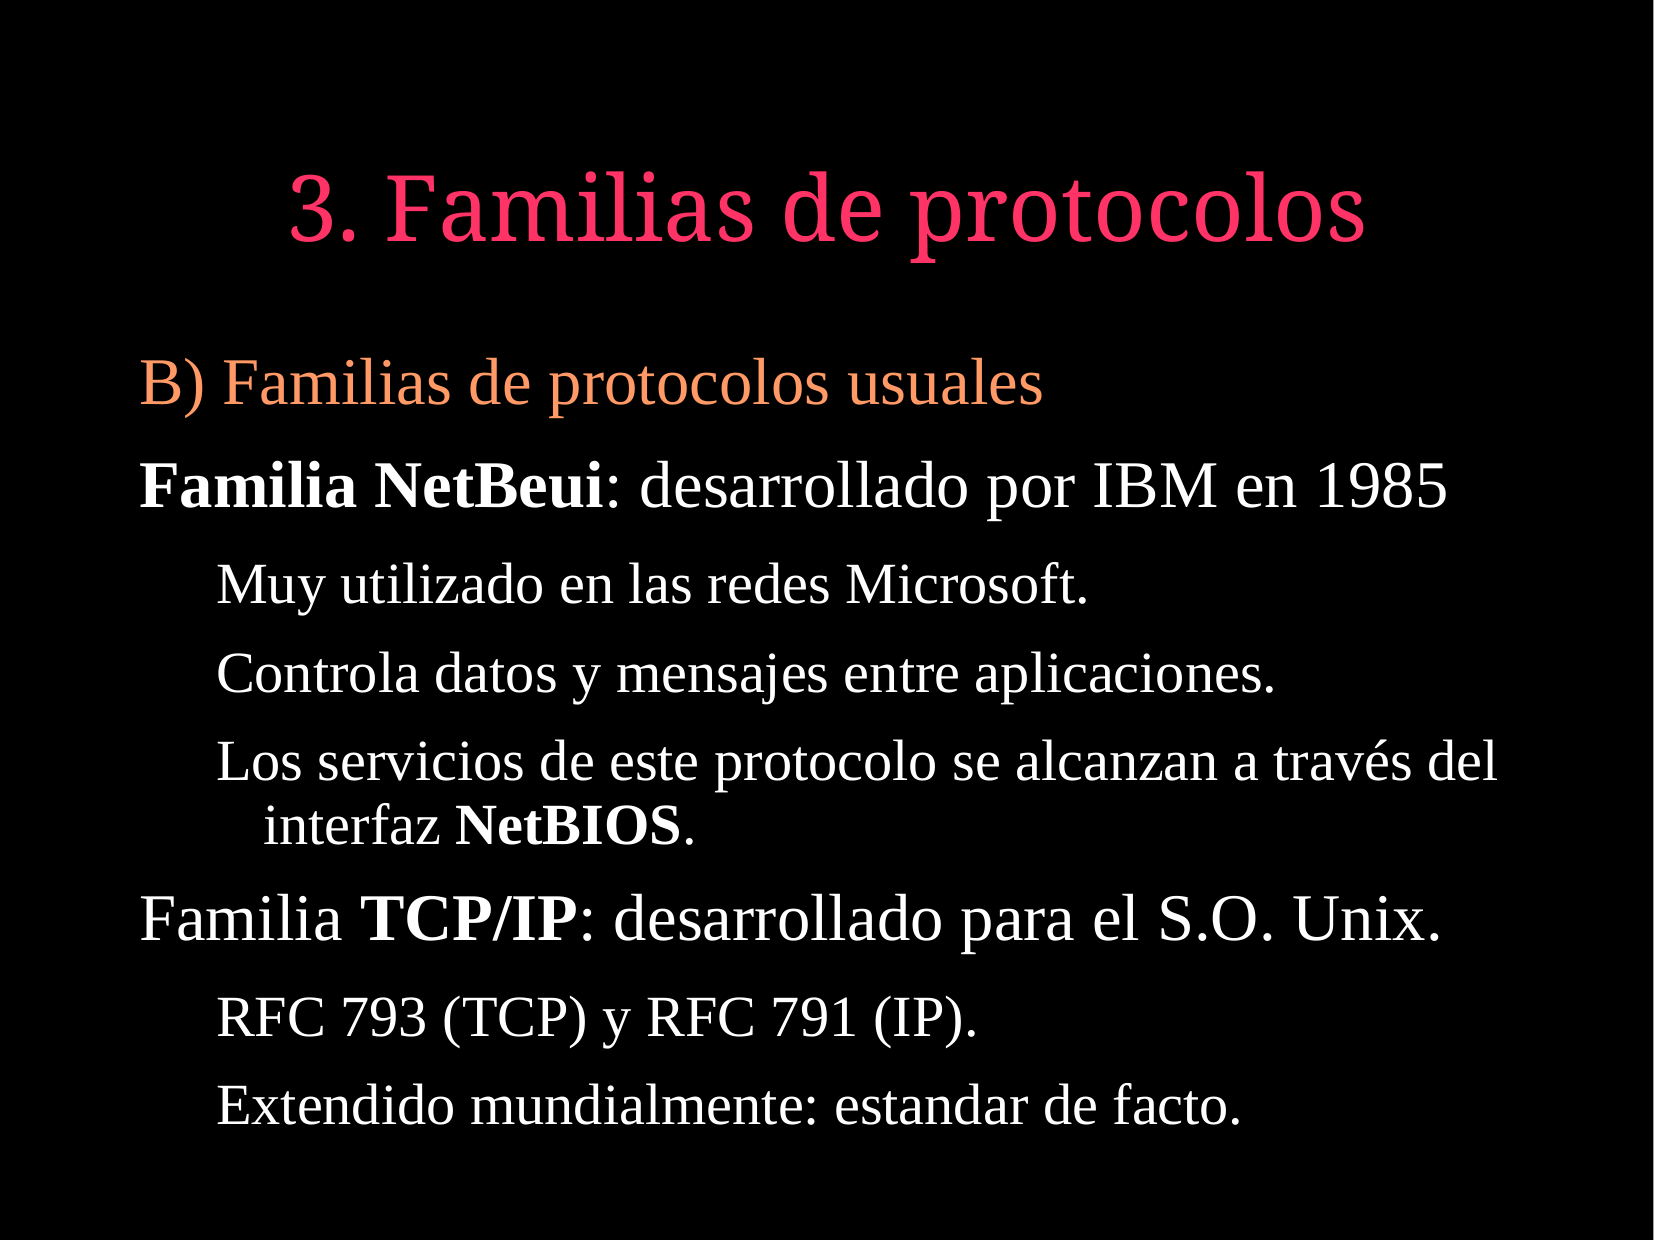

# 3. Familias de protocolos
B) Familias de protocolos usuales
Familia NetBeui: desarrollado por IBM en 1985
Muy utilizado en las redes Microsoft.
Controla datos y mensajes entre aplicaciones.
Los servicios de este protocolo se alcanzan a través del interfaz NetBIOS.
Familia TCP/IP: desarrollado para el S.O. Unix.
RFC 793 (TCP) y RFC 791 (IP).
Extendido mundialmente: estandar de facto.